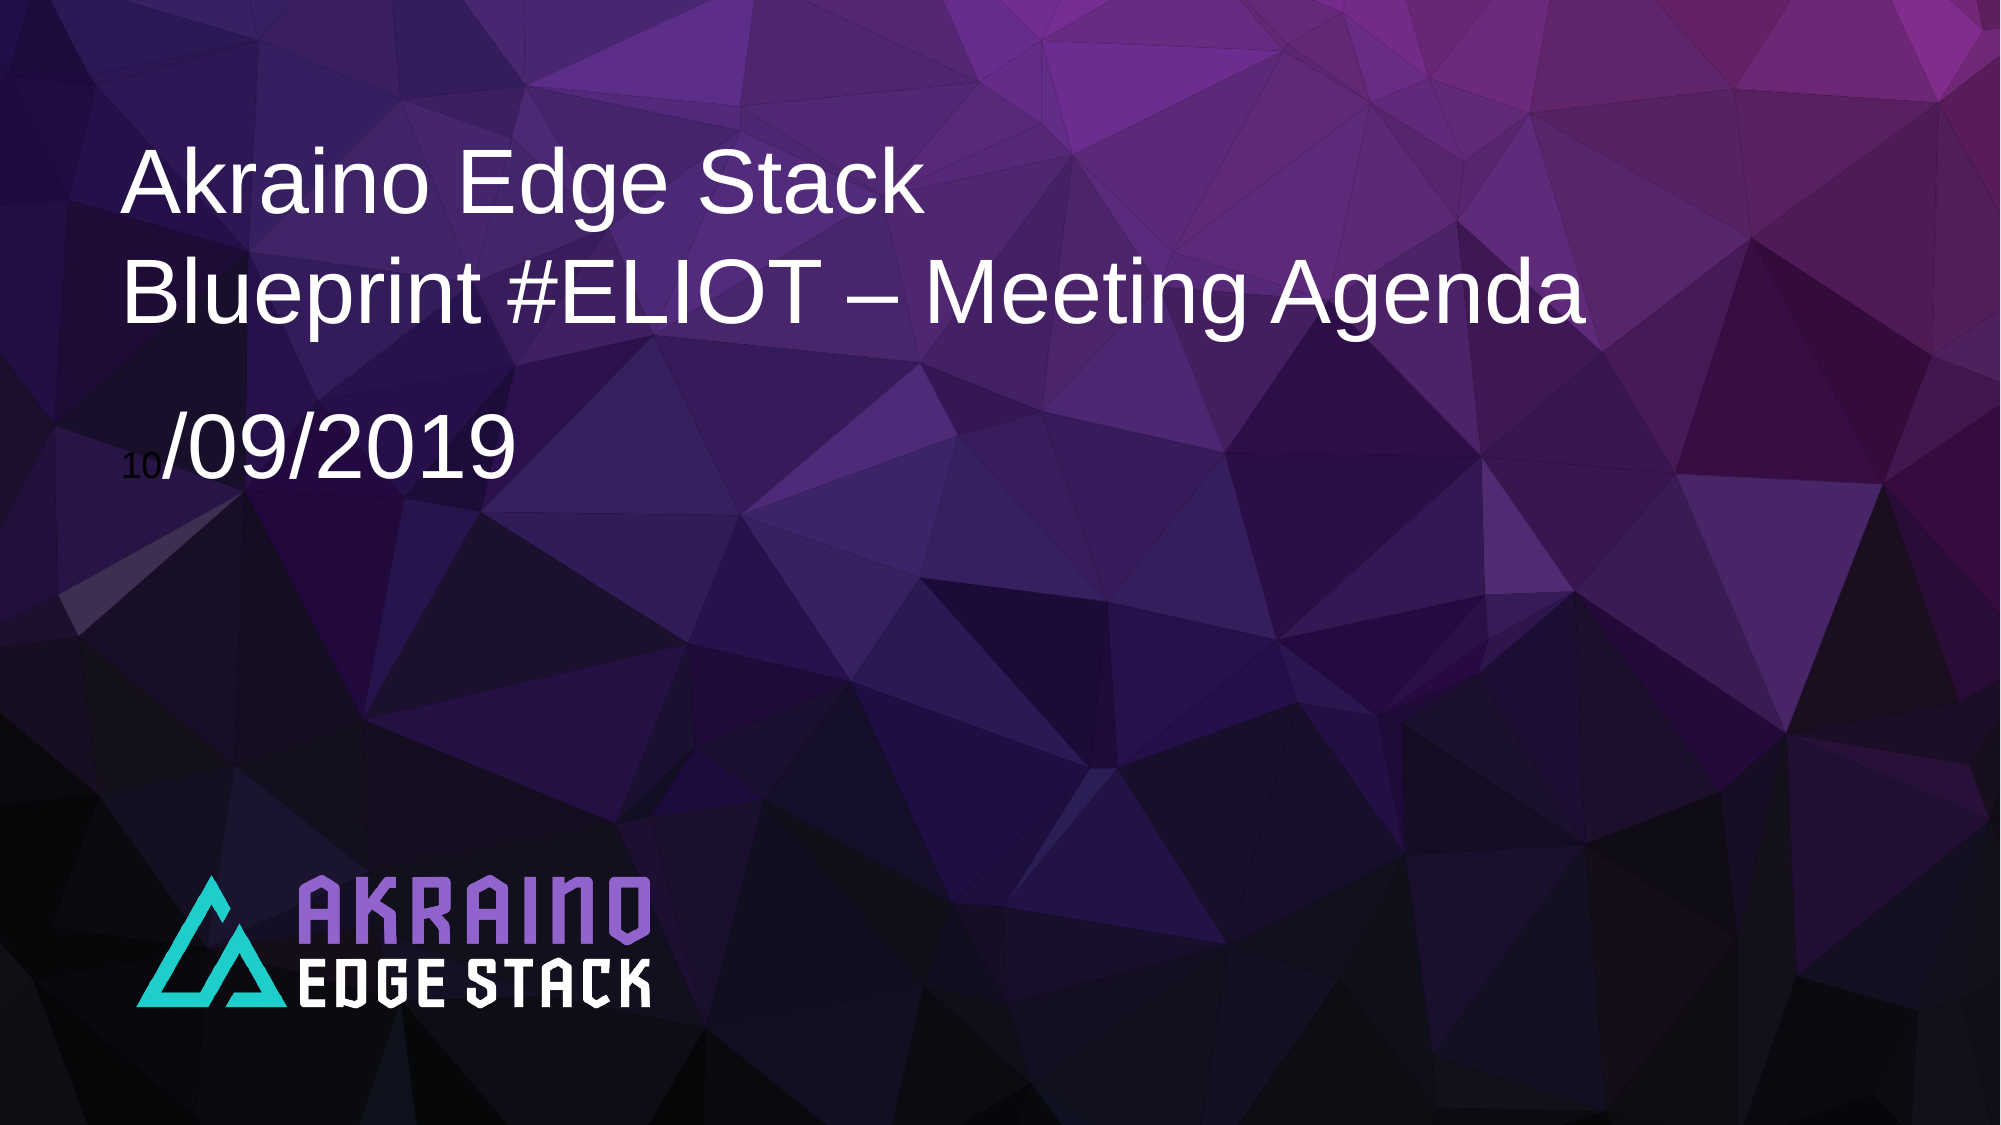

Akraino Edge Stack
Blueprint #ELIOT – Meeting Agenda
10/09/2019